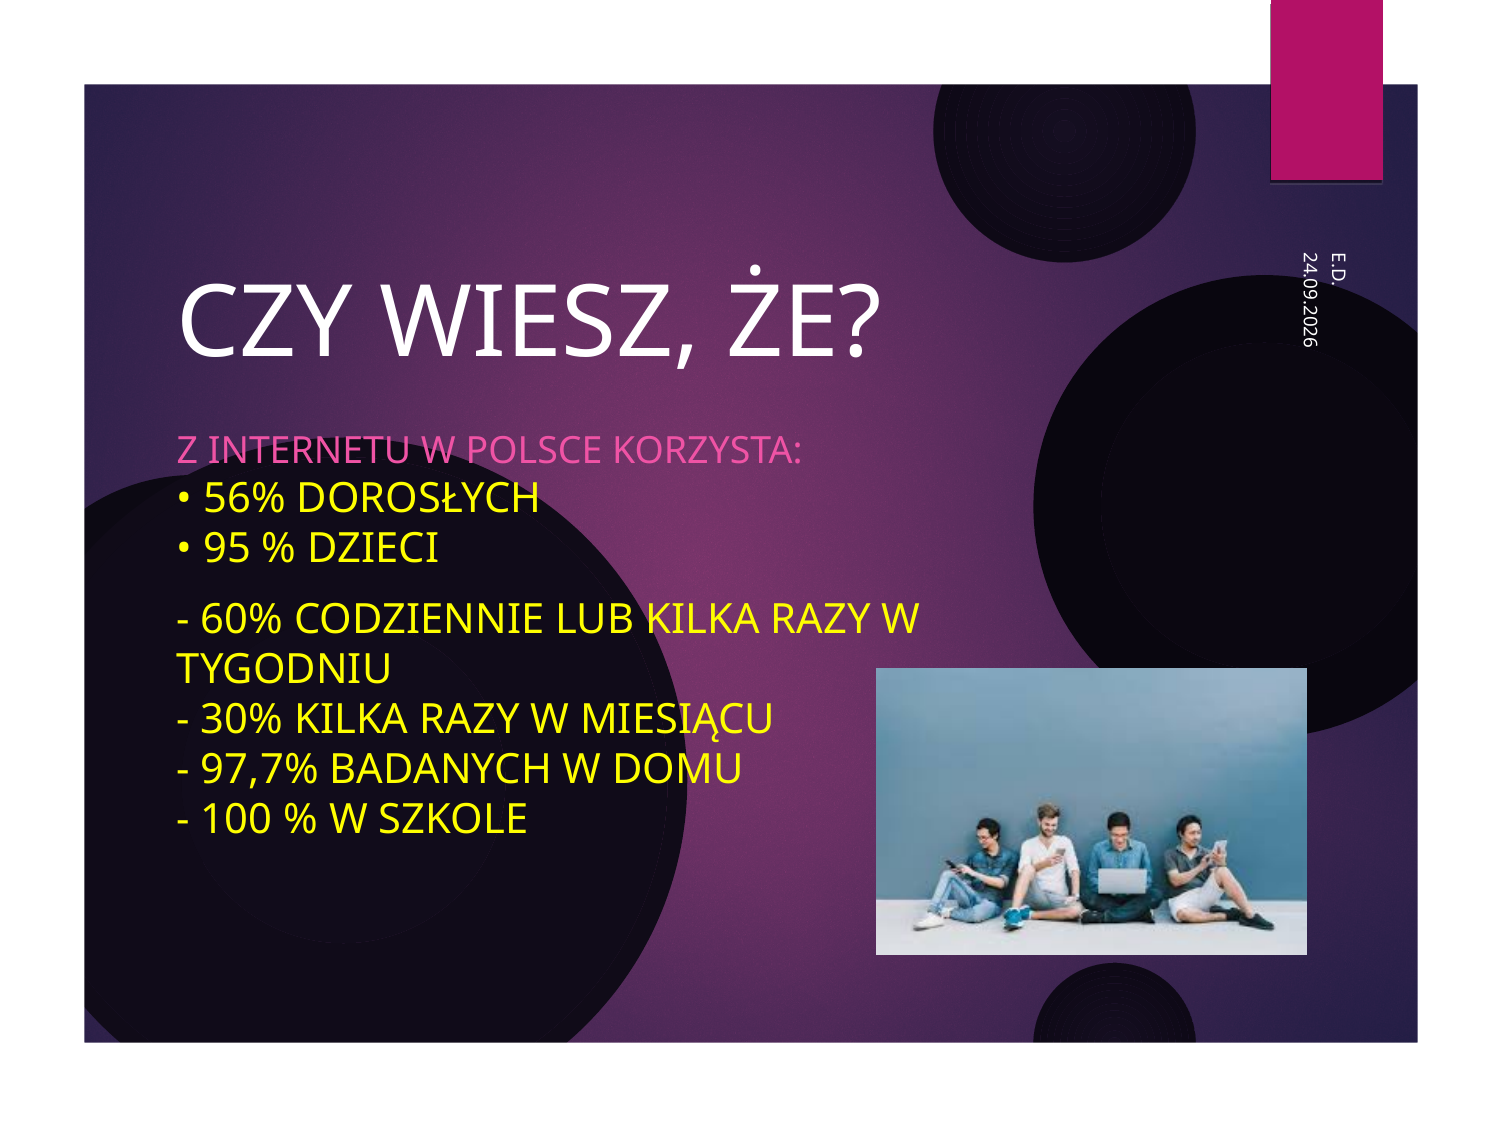

# CZY WIESZ, ŻE?
Z Internetu w Polsce korzysta:
• 56% dorosłych
• 95 % dzieci
- 60% codziennie lub kilka razy w tygodniu
- 30% kilka razy w miesiącu
- 97,7% badanych w domu
- 100 % w szkole
E.D.